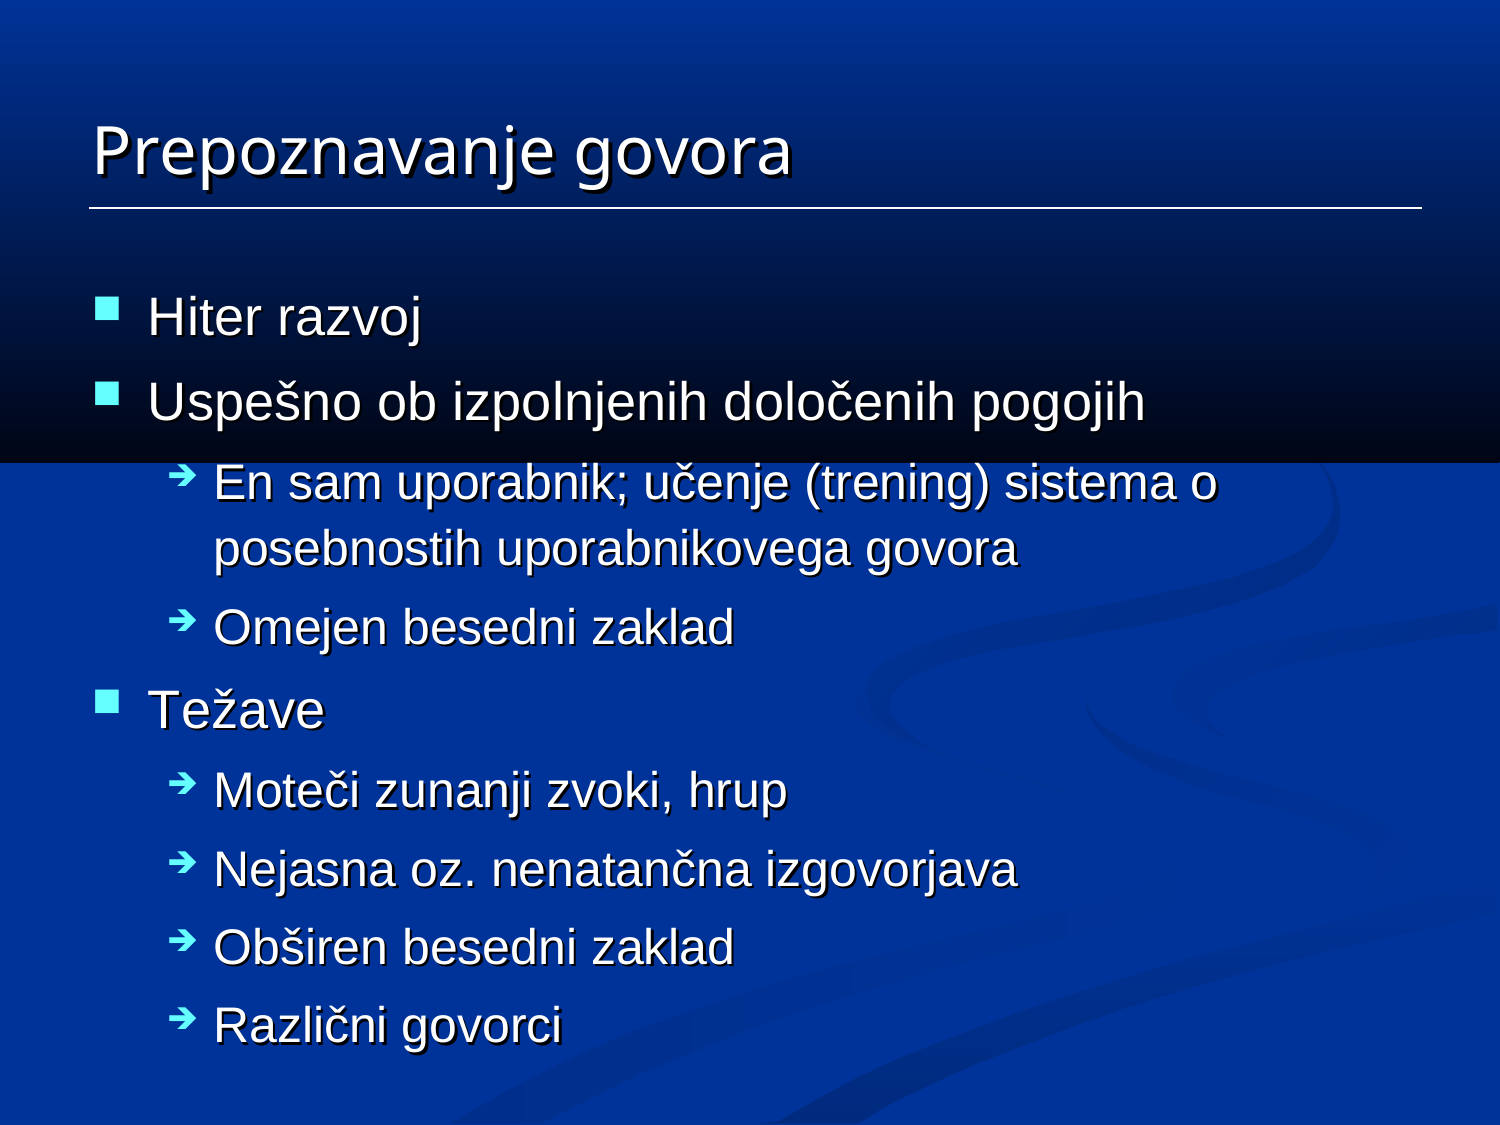

Prepoznavanje govora
# Hiter razvoj
Uspešno ob izpolnjenih določenih pogojih
En sam uporabnik; učenje (trening) sistema o posebnostih uporabnikovega govora
Omejen besedni zaklad
Težave
Moteči zunanji zvoki, hrup
Nejasna oz. nenatančna izgovorjava
Obširen besedni zaklad
Različni govorci